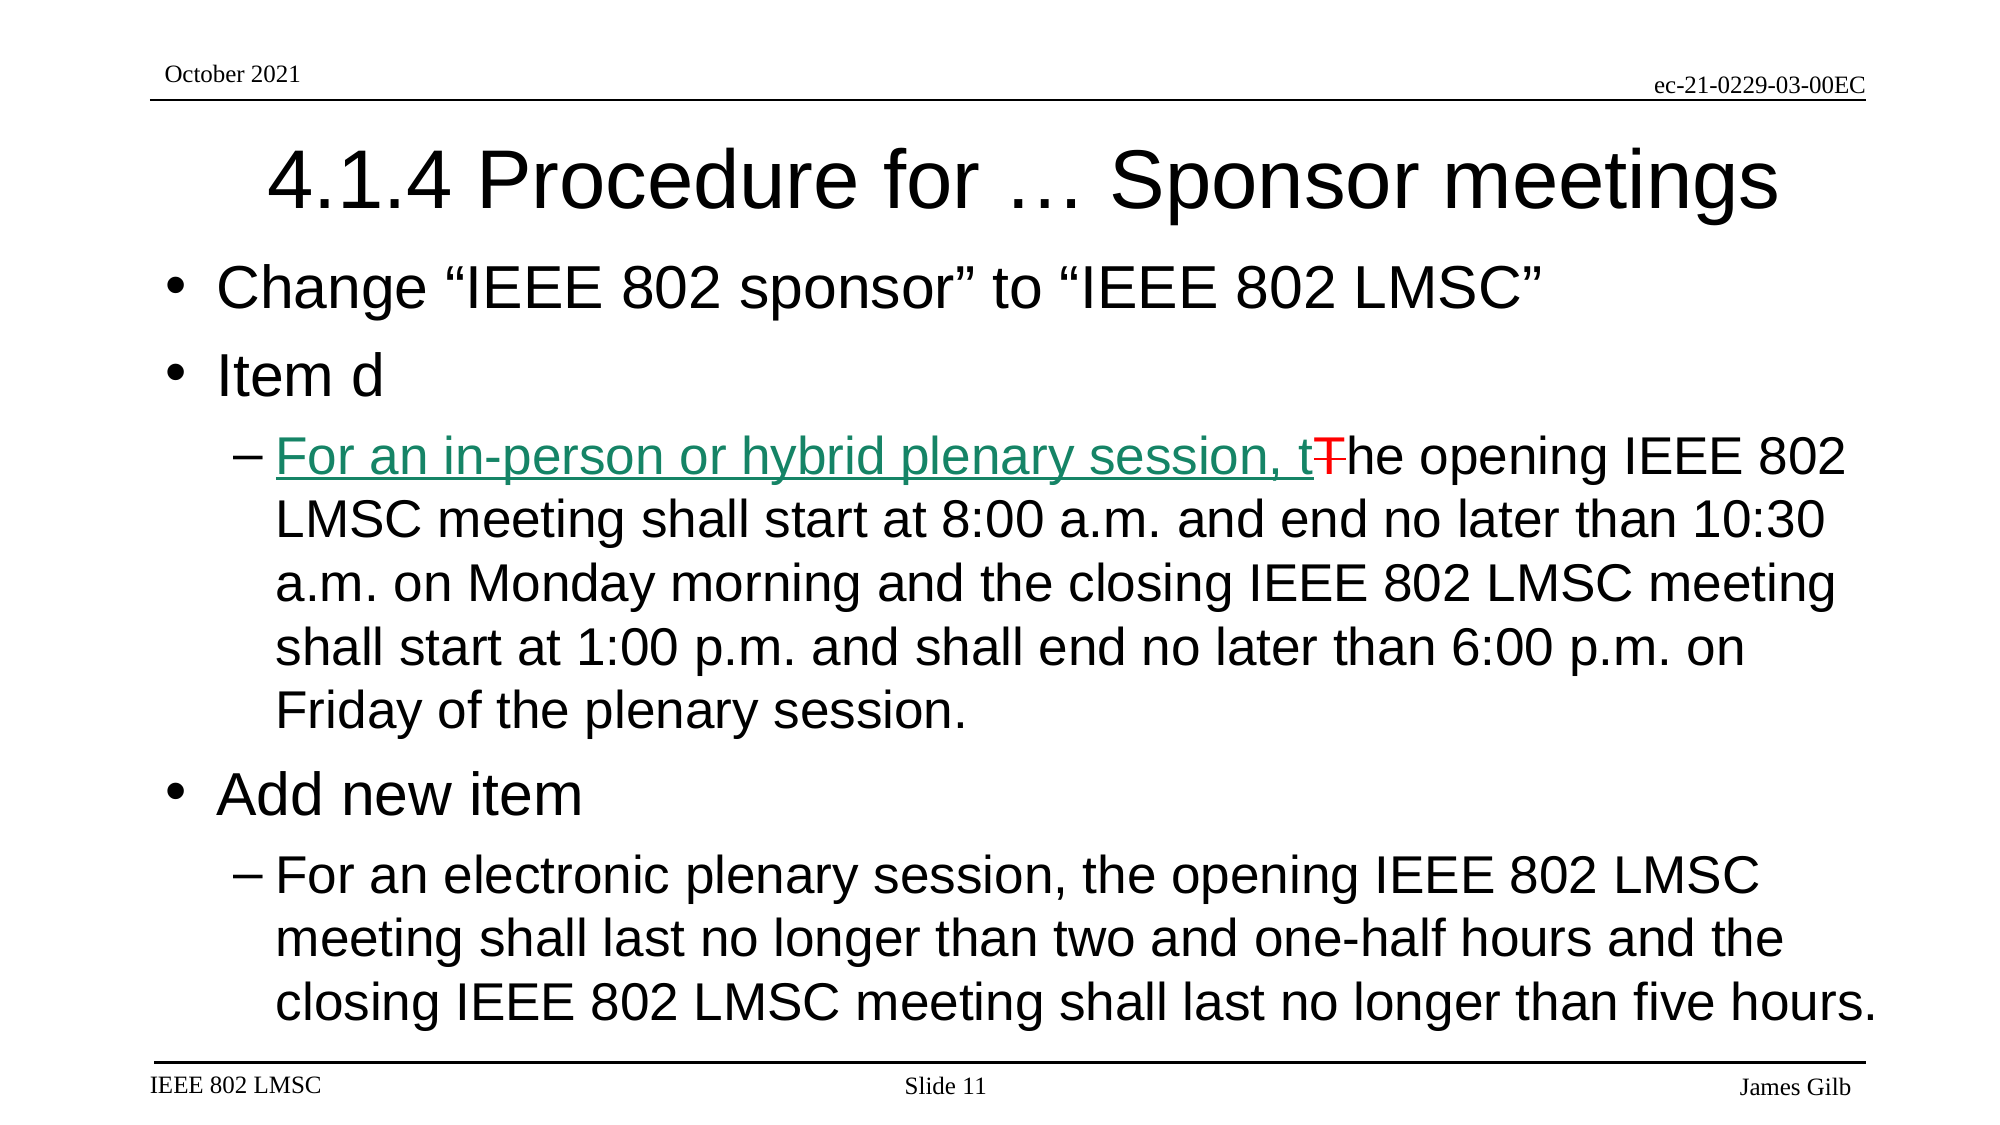

# 4.1.4 Procedure for … Sponsor meetings
Change “IEEE 802 sponsor” to “IEEE 802 LMSC”
Item d
For an in-person or hybrid plenary session, tThe opening IEEE 802 LMSC meeting shall start at 8:00 a.m. and end no later than 10:30 a.m. on Monday morning and the closing IEEE 802 LMSC meeting shall start at 1:00 p.m. and shall end no later than 6:00 p.m. on Friday of the plenary session.
Add new item
For an electronic plenary session, the opening IEEE 802 LMSC meeting shall last no longer than two and one-half hours and the closing IEEE 802 LMSC meeting shall last no longer than five hours.
11